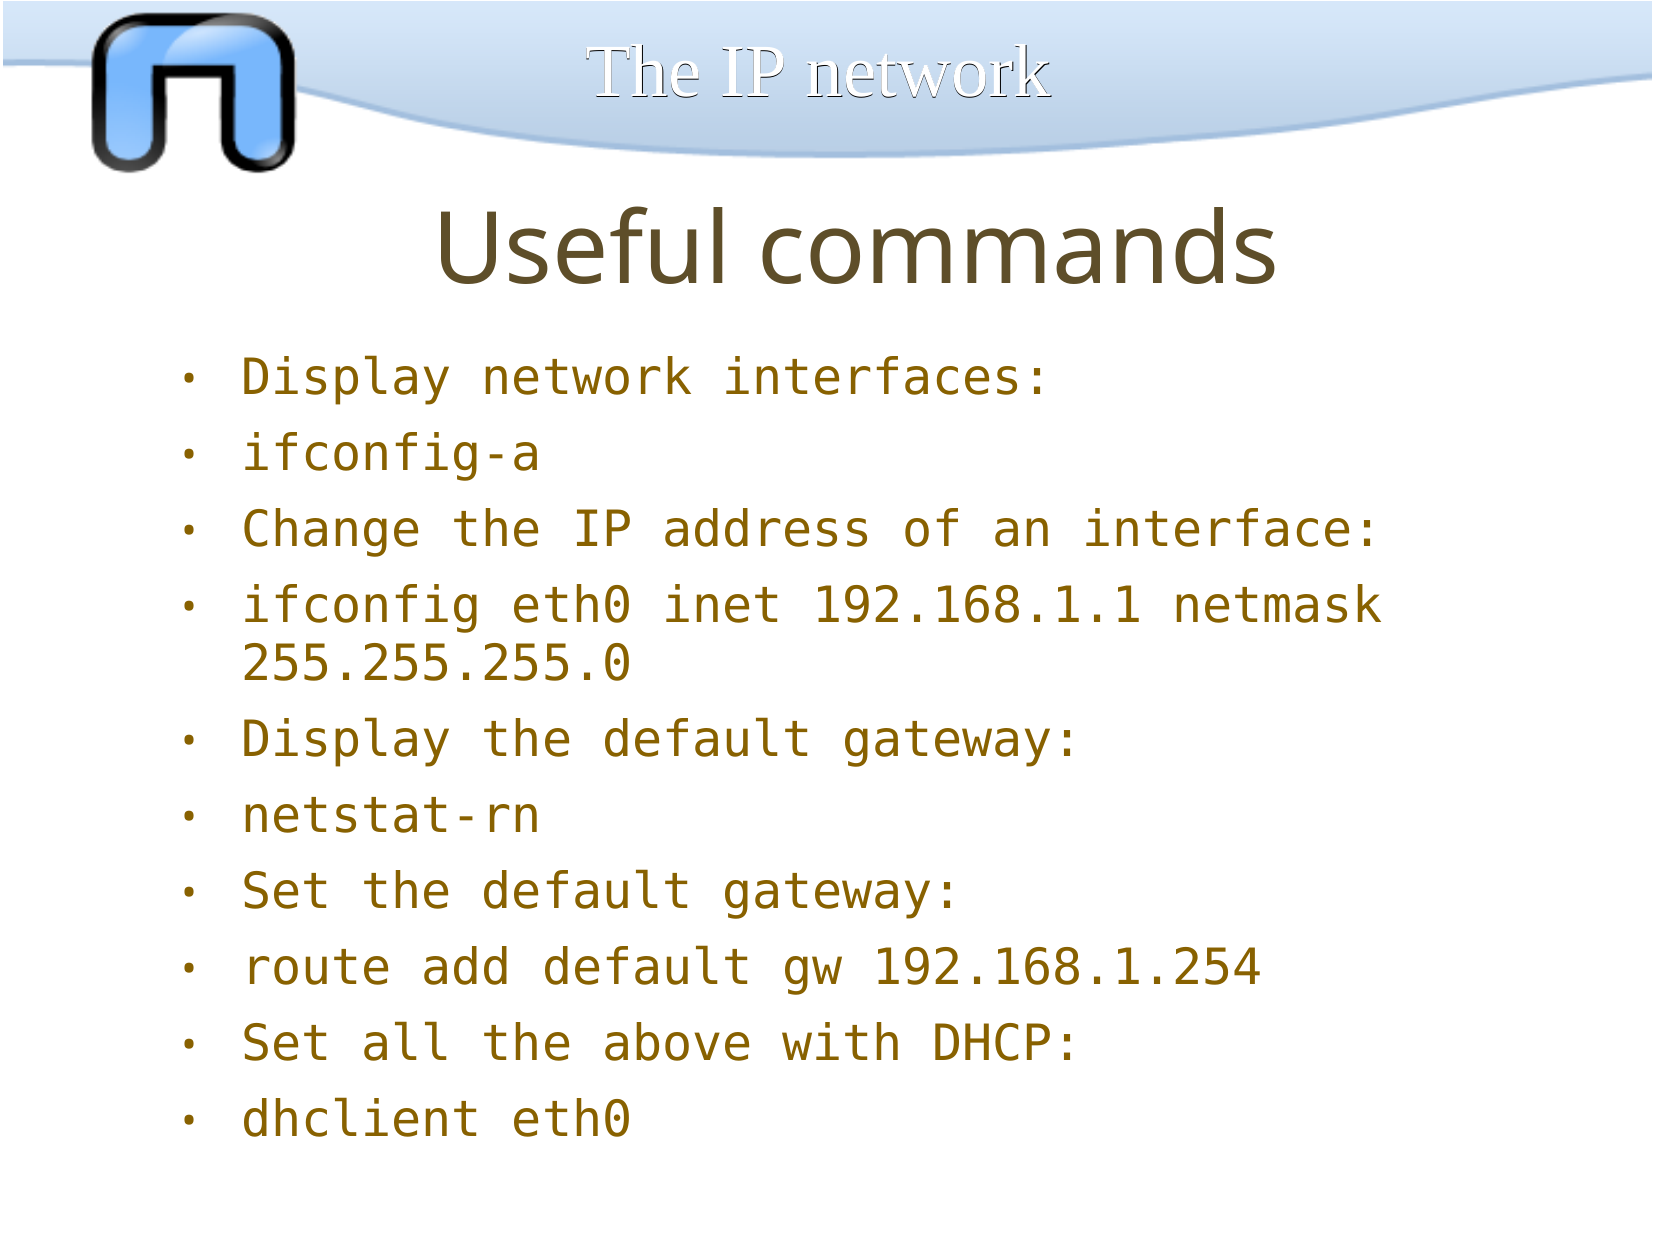

The IP network
Useful commands
# Display network interfaces:
ifconfig-a
Change the IP address of an interface:
ifconfig eth0 inet 192.168.1.1 netmask 255.255.255.0
Display the default gateway:
netstat-rn
Set the default gateway:
route add default gw 192.168.1.254
Set all the above with DHCP:
dhclient eth0